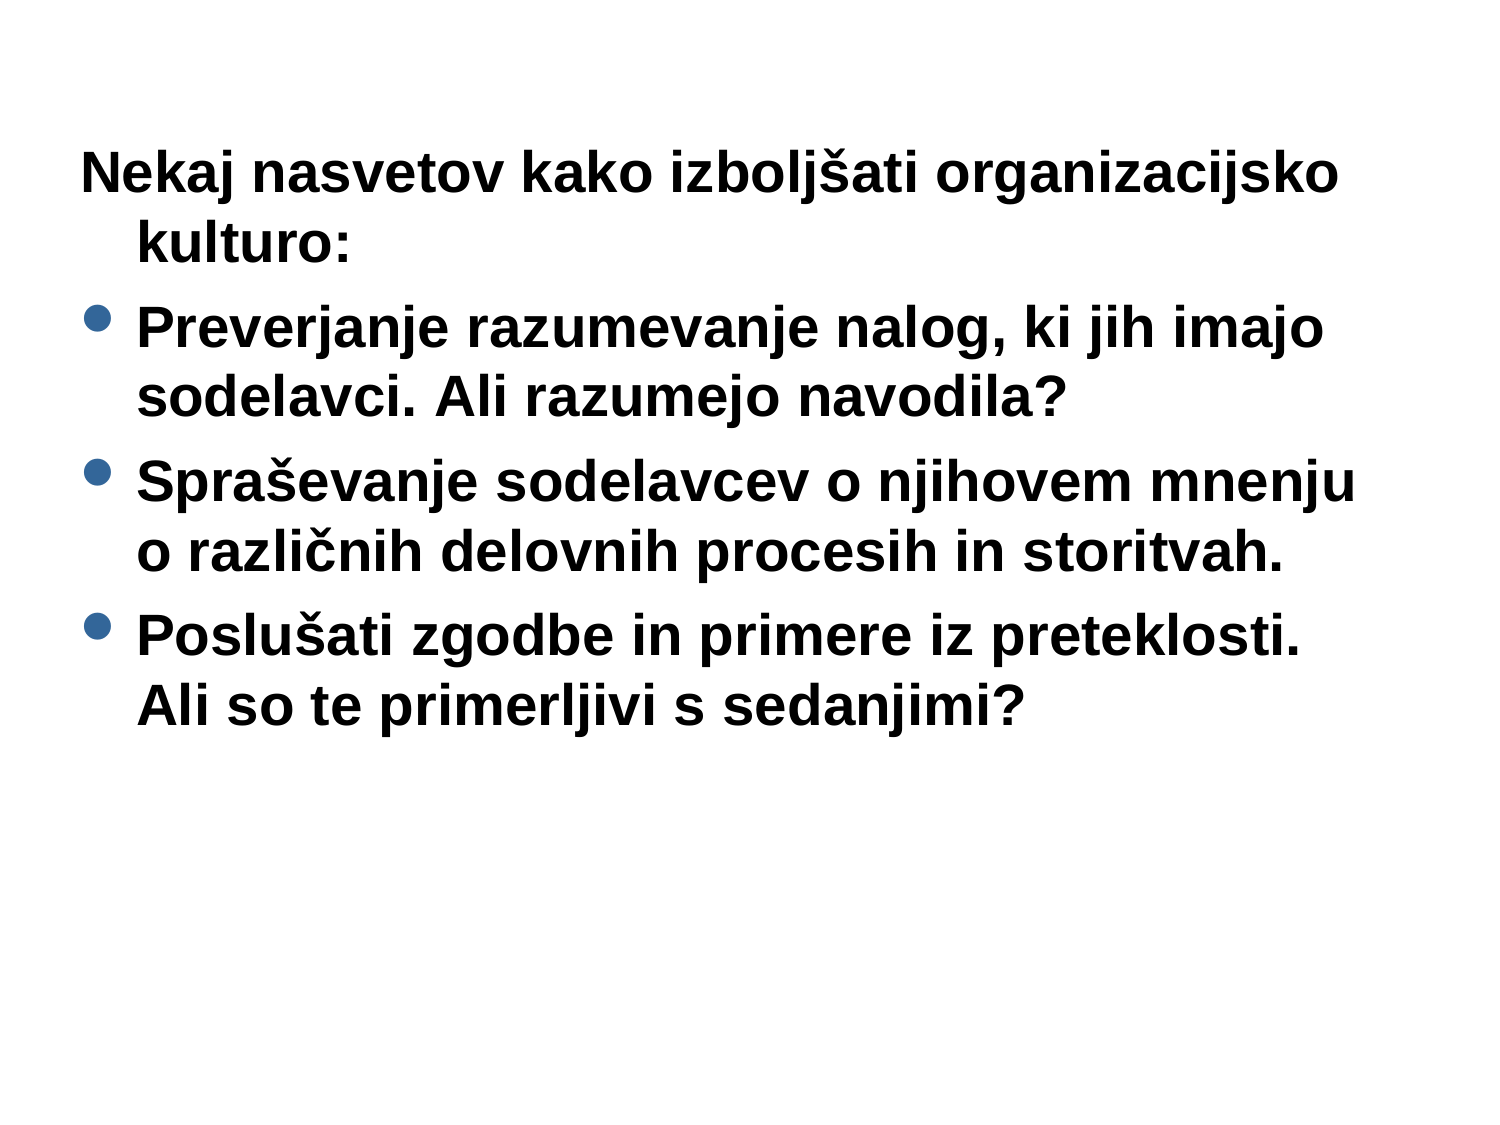

# Nekaj nasvetov kako izboljšati organizacijsko kulturo:
Preverjanje razumevanje nalog, ki jih imajo sodelavci. Ali razumejo navodila?
Spraševanje sodelavcev o njihovem mnenju o različnih delovnih procesih in storitvah.
Poslušati zgodbe in primere iz preteklosti. Ali so te primerljivi s sedanjimi?